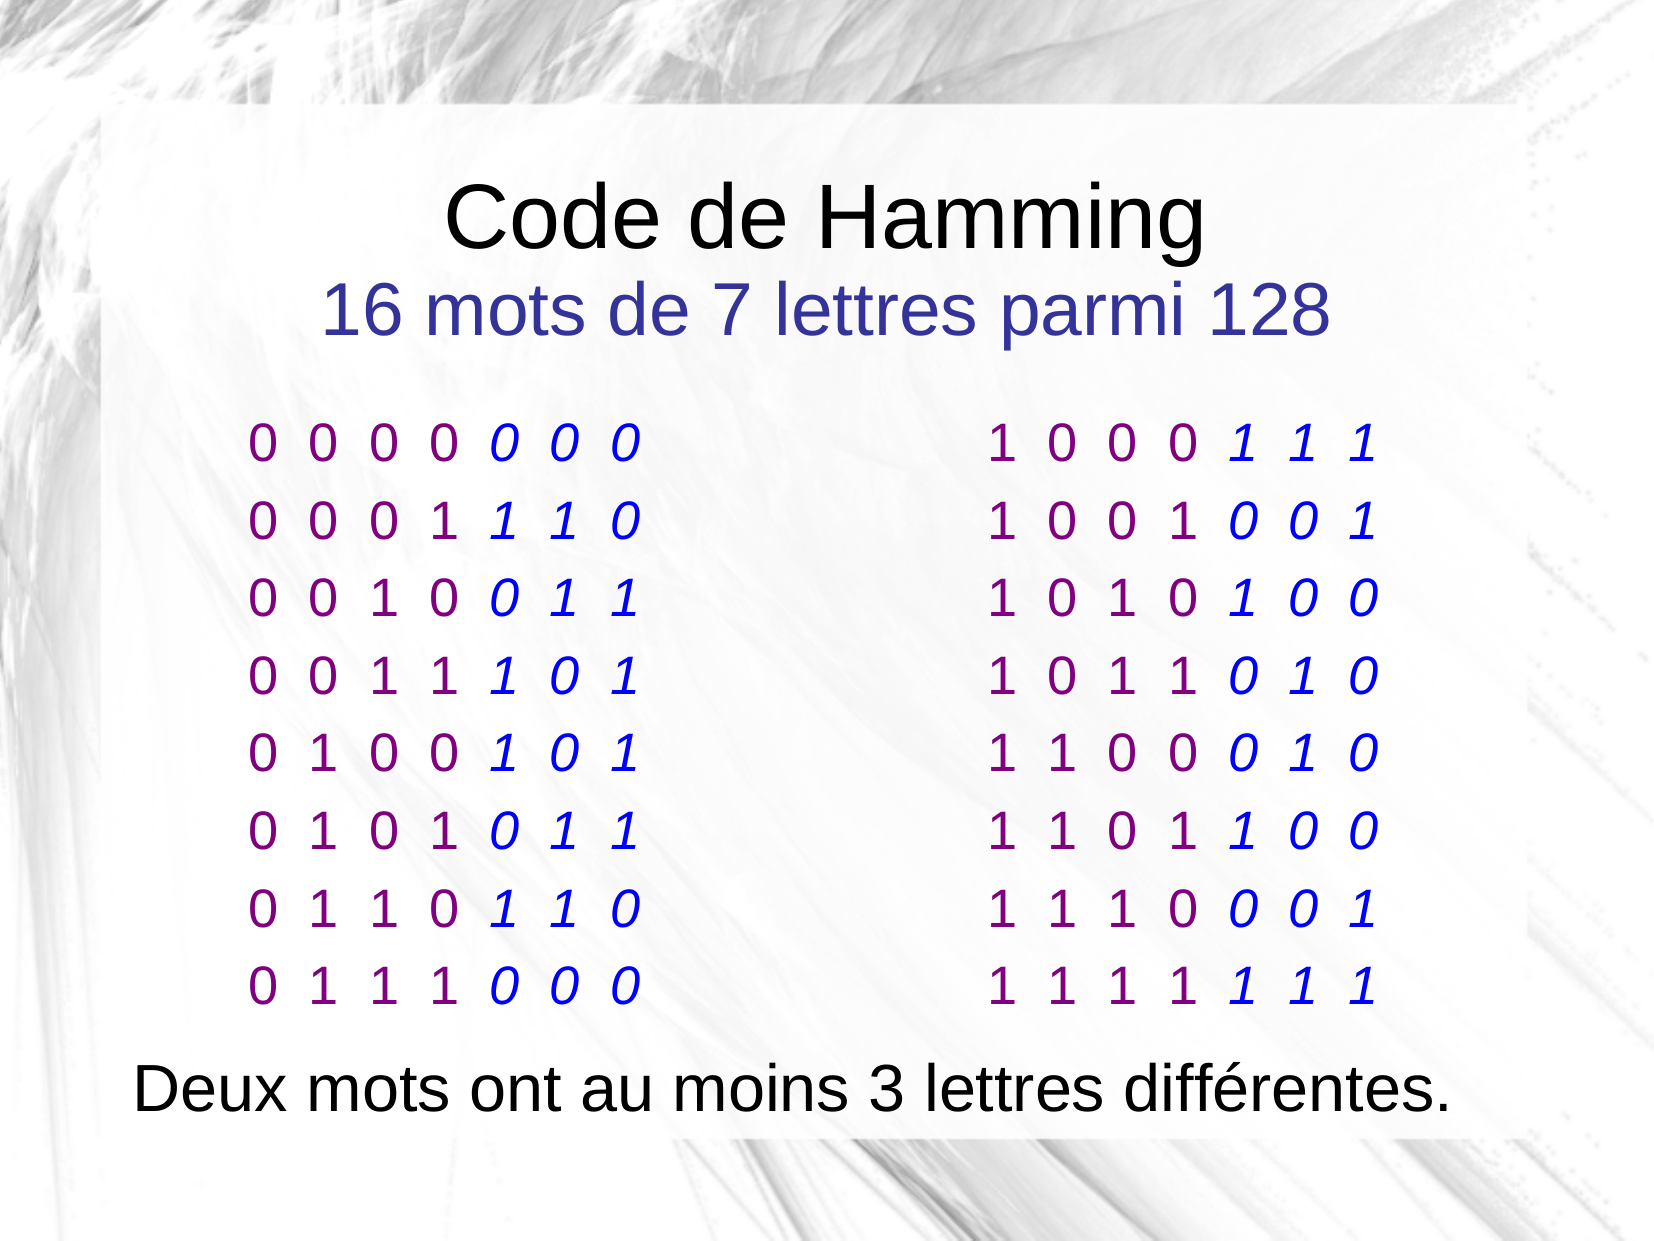

# Code de Hamming
16 mots de 7 lettres parmi 128
 0 0 0 0 0 0 0
 0 0 0 1 1 1 0
 0 0 1 0 0 1 1
 0 0 1 1 1 0 1
 0 1 0 0 1 0 1
 0 1 0 1 0 1 1
 0 1 1 0 1 1 0
 0 1 1 1 0 0 0
1 0 0 0 1 1 1
1 0 0 1 0 0 1
1 0 1 0 1 0 0
1 0 1 1 0 1 0
1 1 0 0 0 1 0
1 1 0 1 1 0 0
1 1 1 0 0 0 1
1 1 1 1 1 1 1
Deux mots ont au moins 3 lettres différentes.